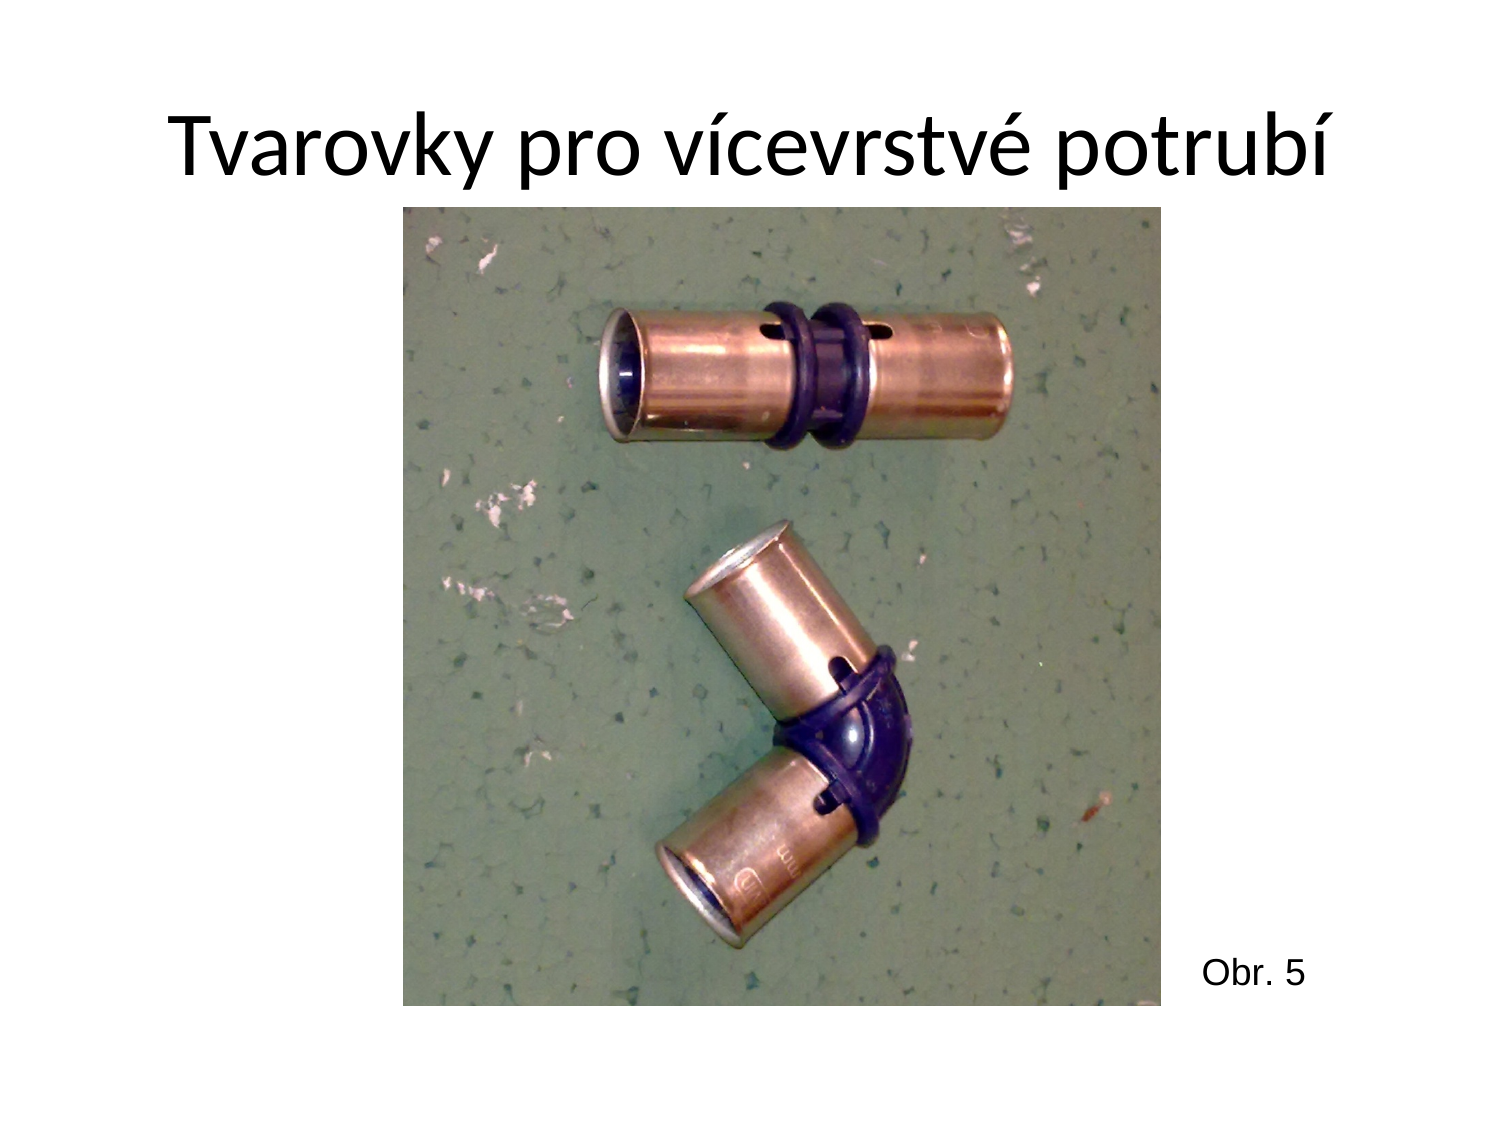

# Tvarovky pro vícevrstvé potrubí
Obr. 5